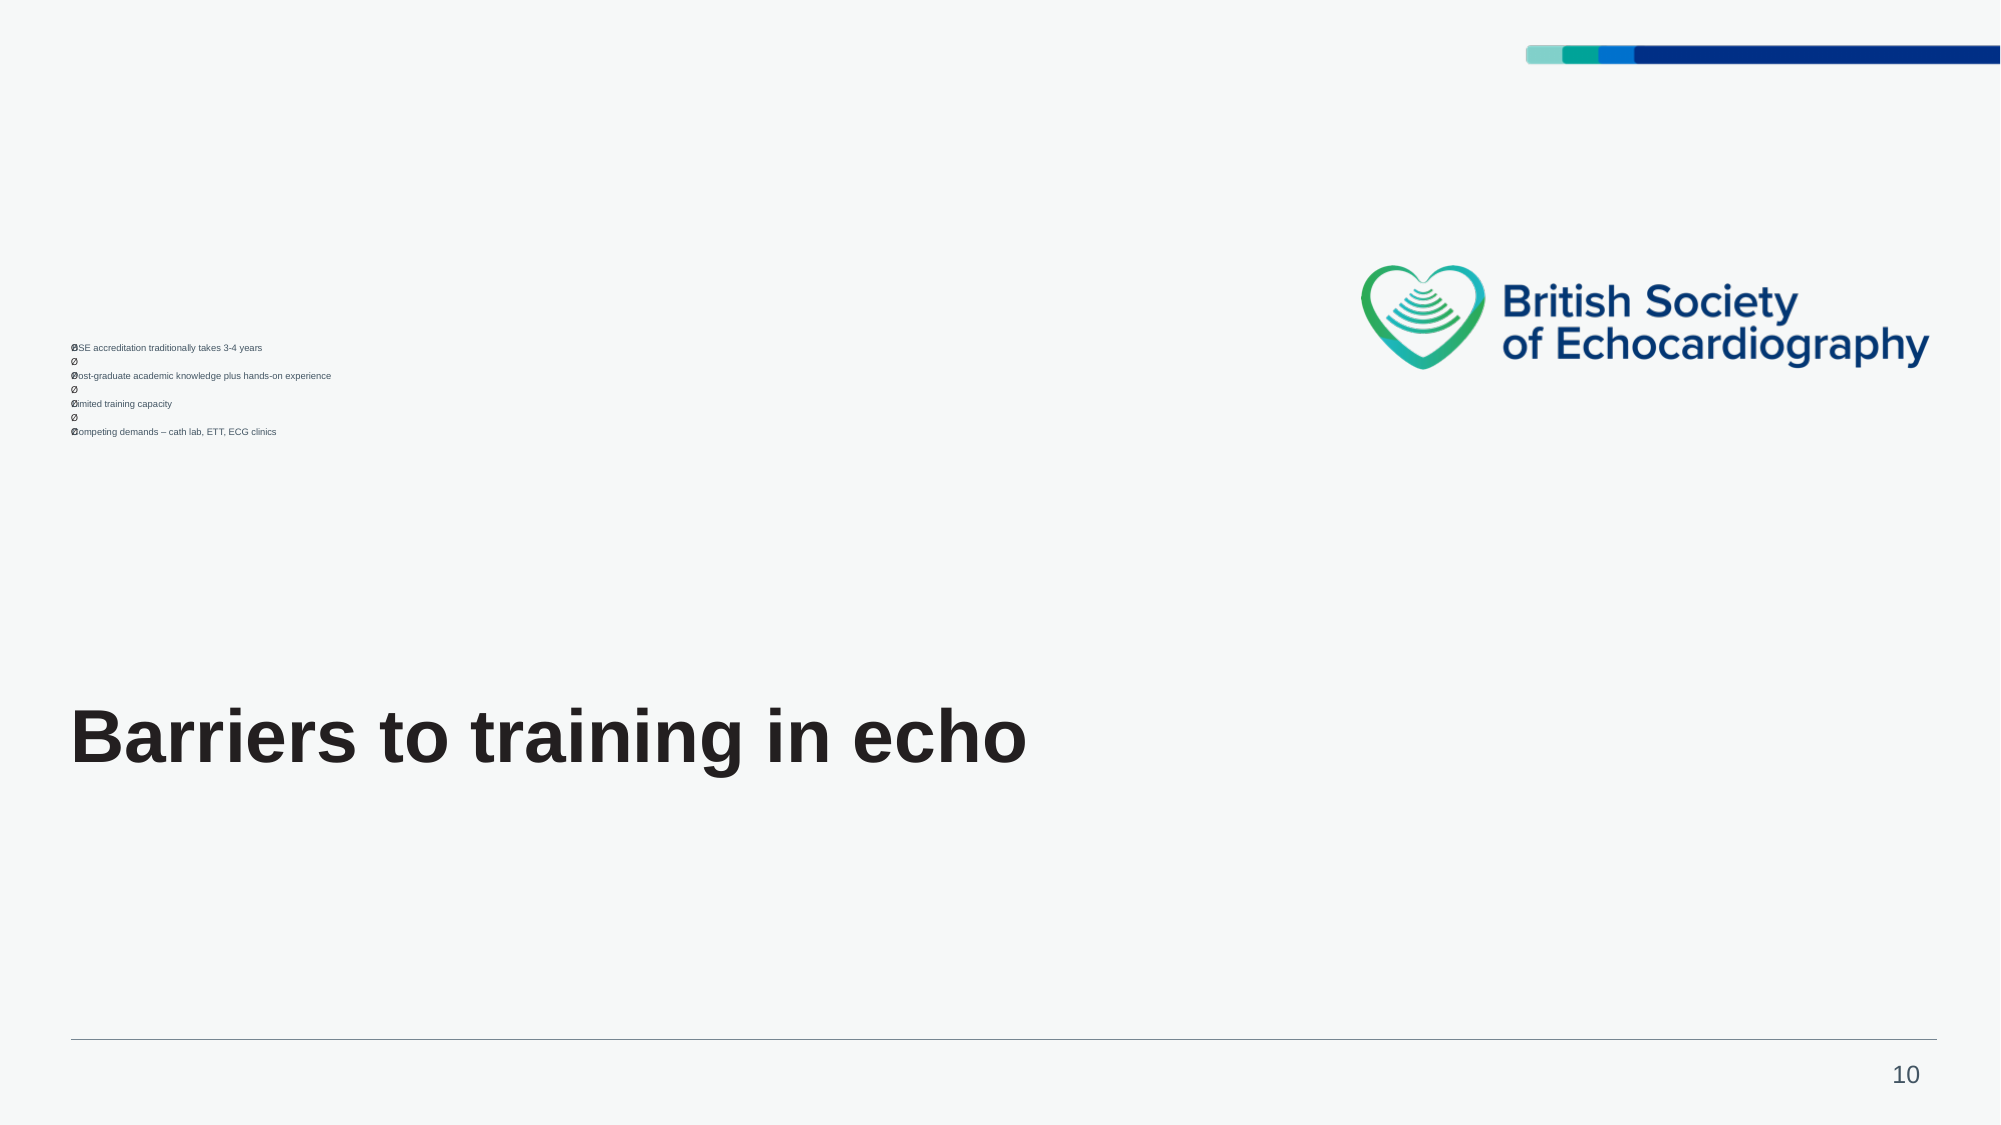

# BSE accreditation traditionally takes 3-4 years
Post-graduate academic knowledge plus hands-on experience
Limited training capacity
Competing demands – cath lab, ETT, ECG clinics
Barriers to training in echo